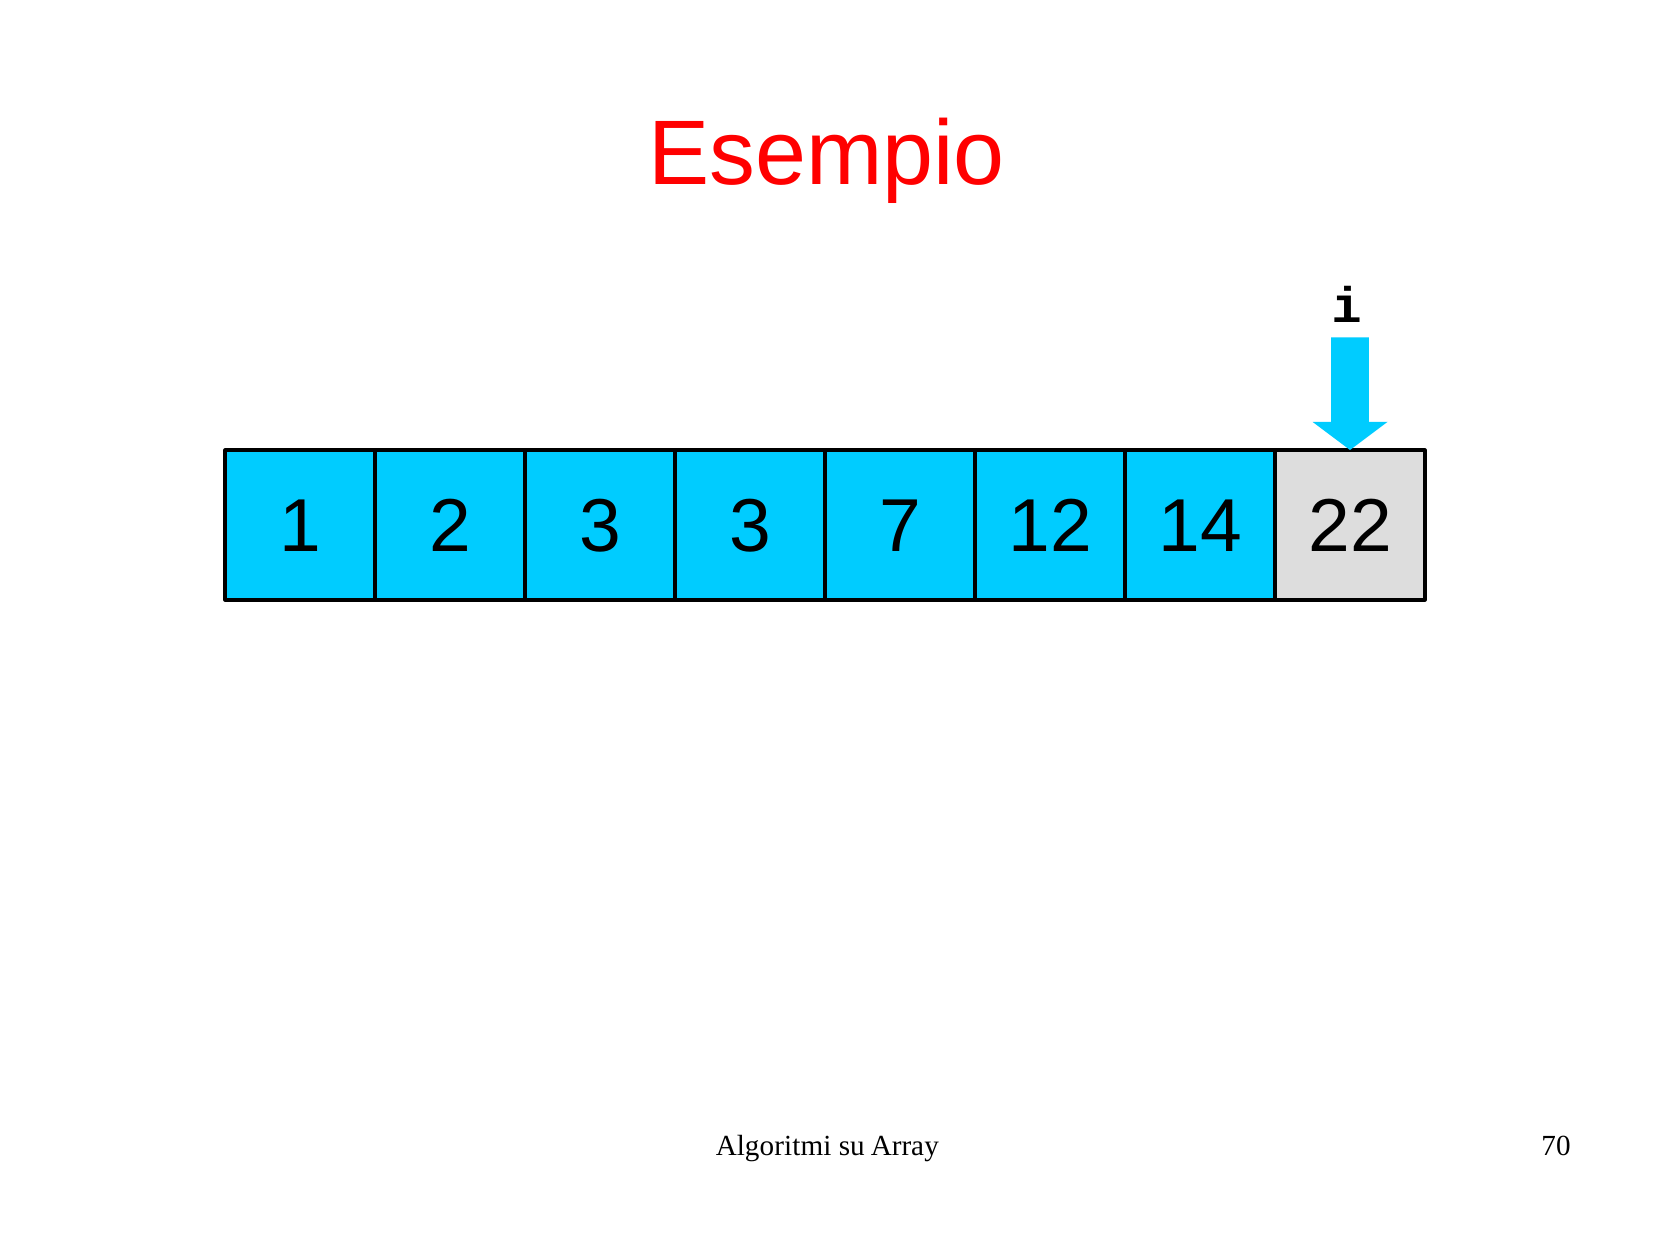

# Esempio
i
1
2
3
3
7
12
14
22
Algoritmi su Array
70